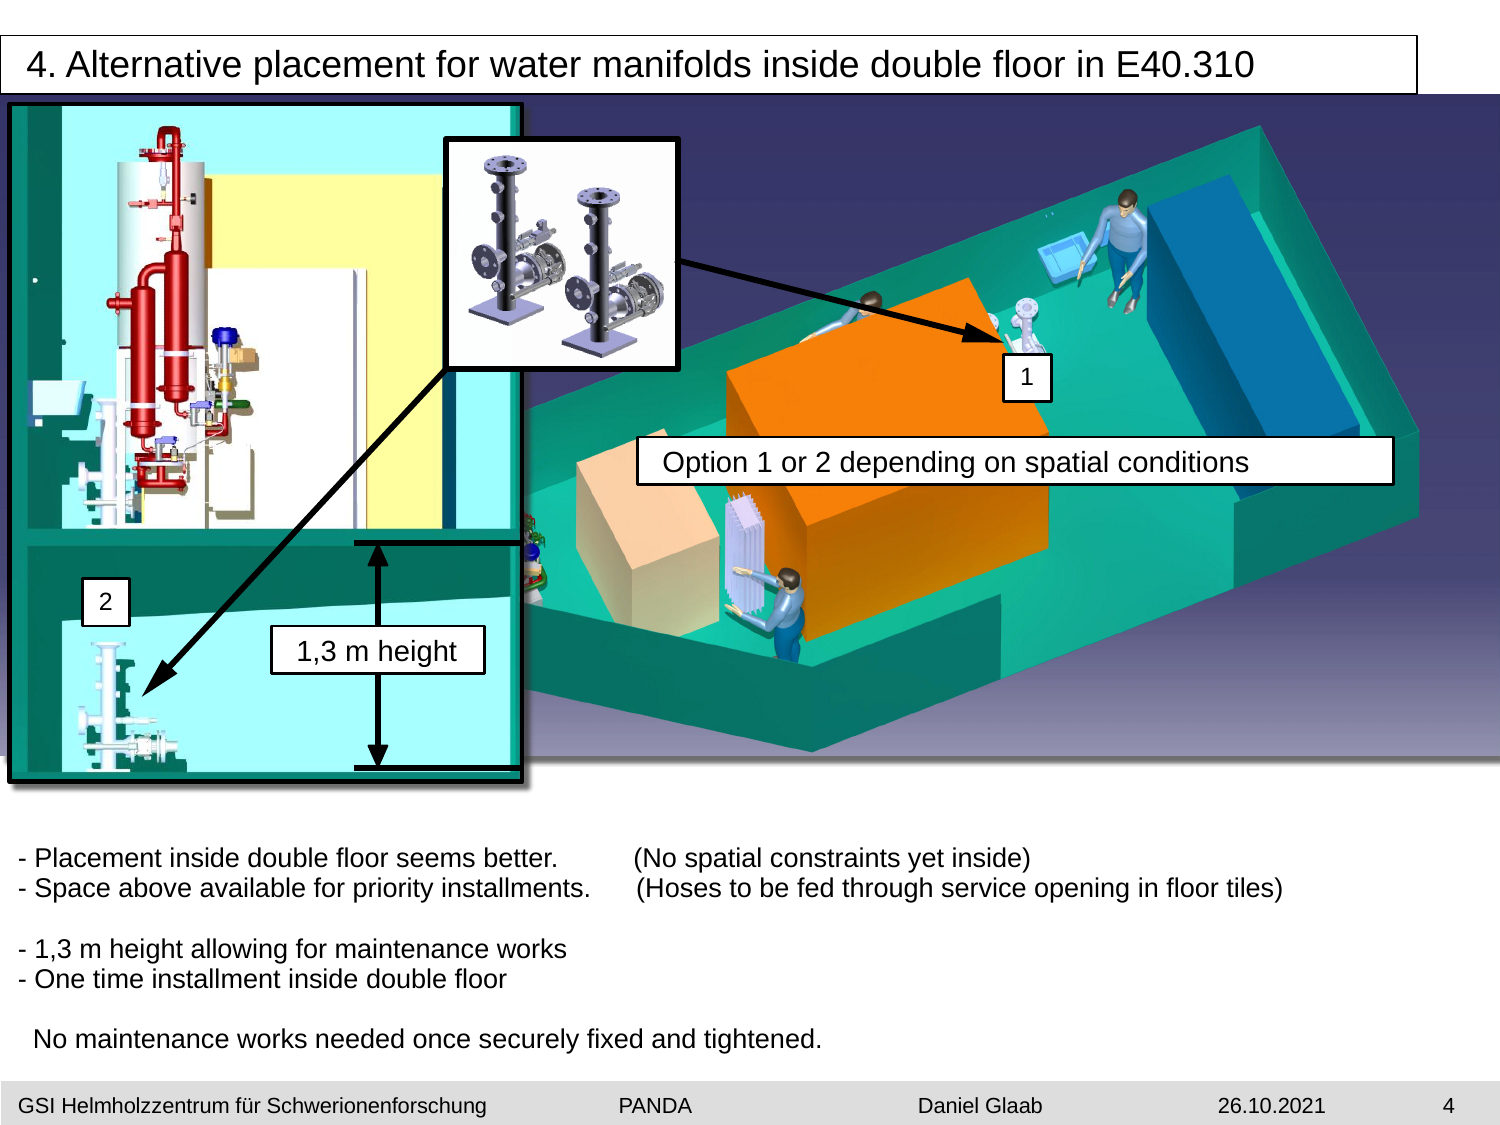

4. Alternative placement for water manifolds inside double floor in E40.310
1
1
 Option 1 or 2 depending on spatial conditions
2
 1,3 m height
N
- Placement inside double floor seems better. (No spatial constraints yet inside)
- Space above available for priority installments. (Hoses to be fed through service opening in floor tiles)
- 1,3 m height allowing for maintenance works
- One time installment inside double floor
 No maintenance works needed once securely fixed and tightened.
GSI Helmholzzentrum für Schwerionenforschung PANDA 		Daniel Glaab 		26.10.2021		4